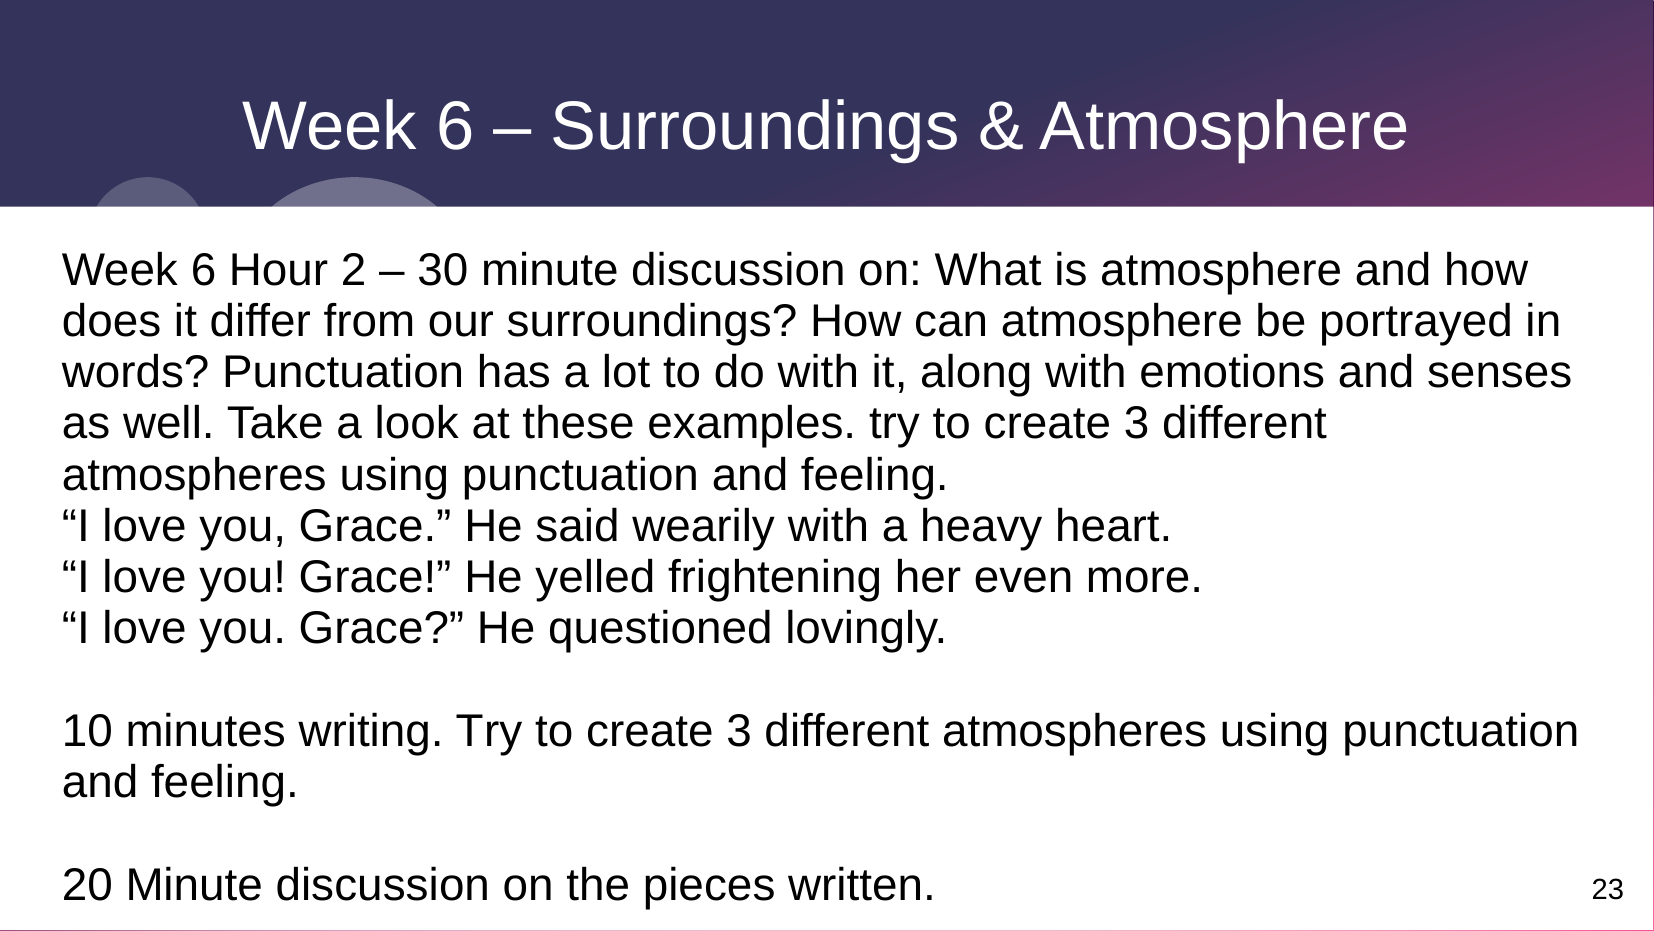

# Week 6 – Surroundings & Atmosphere
Week 6 Hour 2 – 30 minute discussion on: What is atmosphere and how does it differ from our surroundings? How can atmosphere be portrayed in words? Punctuation has a lot to do with it, along with emotions and senses as well. Take a look at these examples. try to create 3 different atmospheres using punctuation and feeling.
“I love you, Grace.” He said wearily with a heavy heart.
“I love you! Grace!” He yelled frightening her even more.
“I love you. Grace?” He questioned lovingly.
10 minutes writing. Try to create 3 different atmospheres using punctuation and feeling.
20 Minute discussion on the pieces written.
23